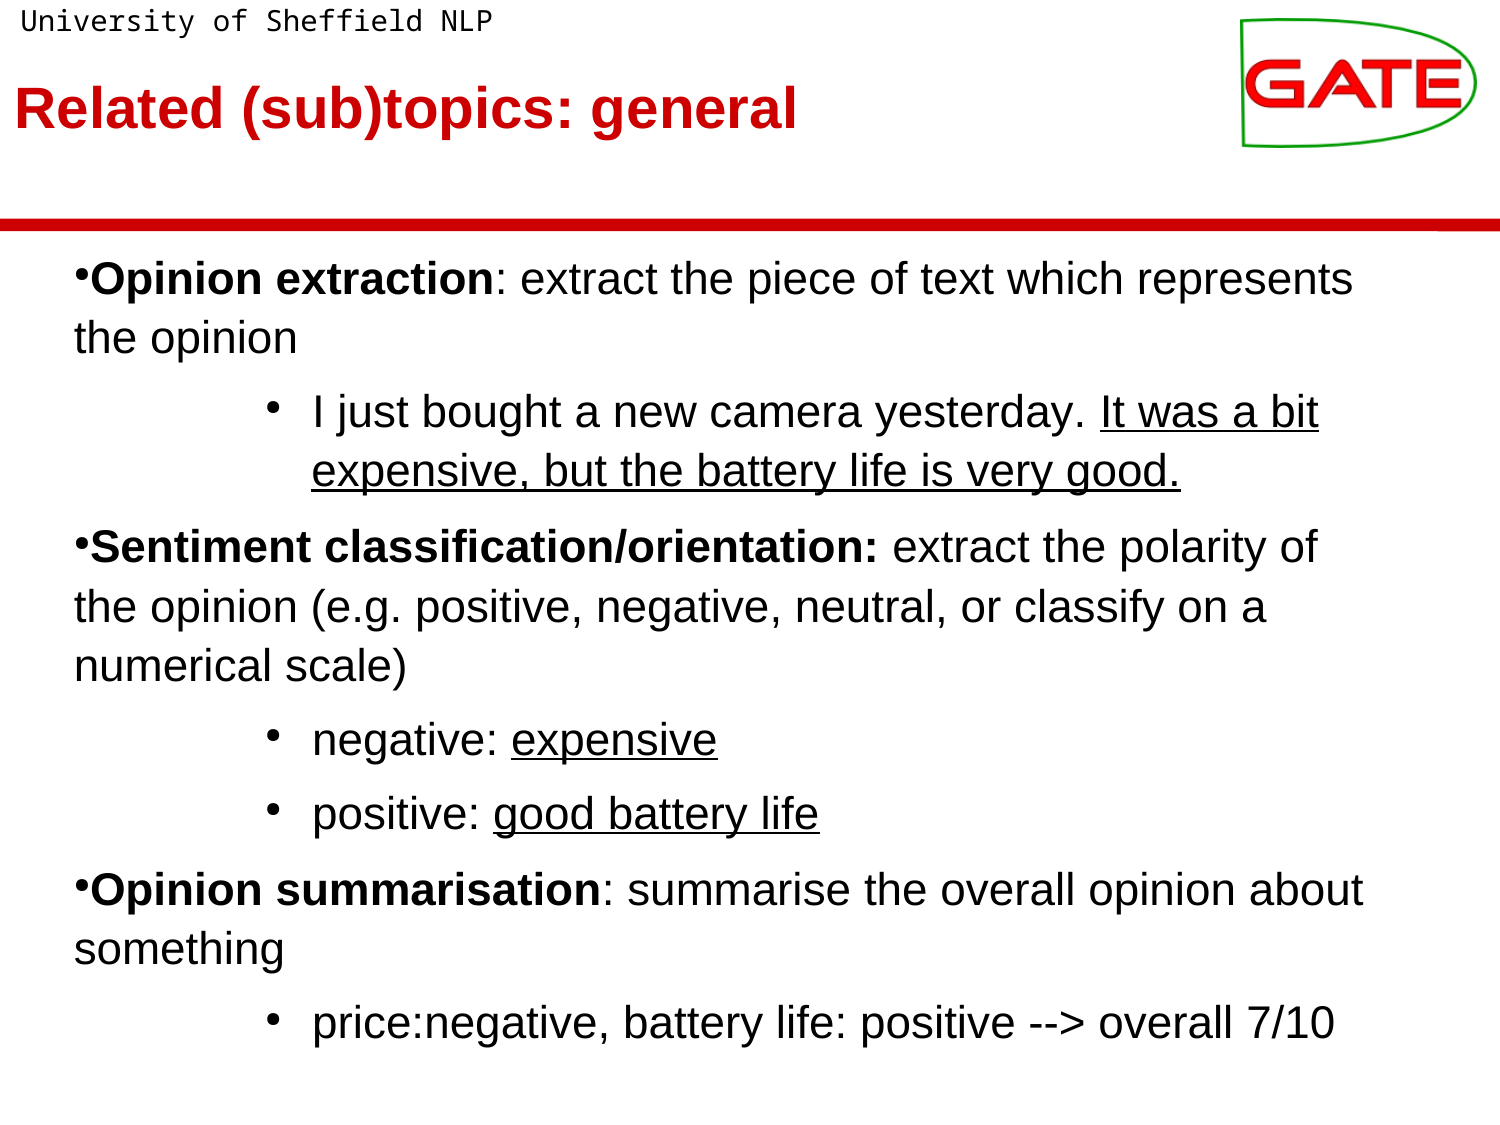

# Related (sub)topics: general
Opinion extraction: extract the piece of text which represents the opinion
I just bought a new camera yesterday. It was a bit expensive, but the battery life is very good.
Sentiment classification/orientation: extract the polarity of the opinion (e.g. positive, negative, neutral, or classify on a numerical scale)
negative: expensive
positive: good battery life
Opinion summarisation: summarise the overall opinion about something
price:negative, battery life: positive --> overall 7/10